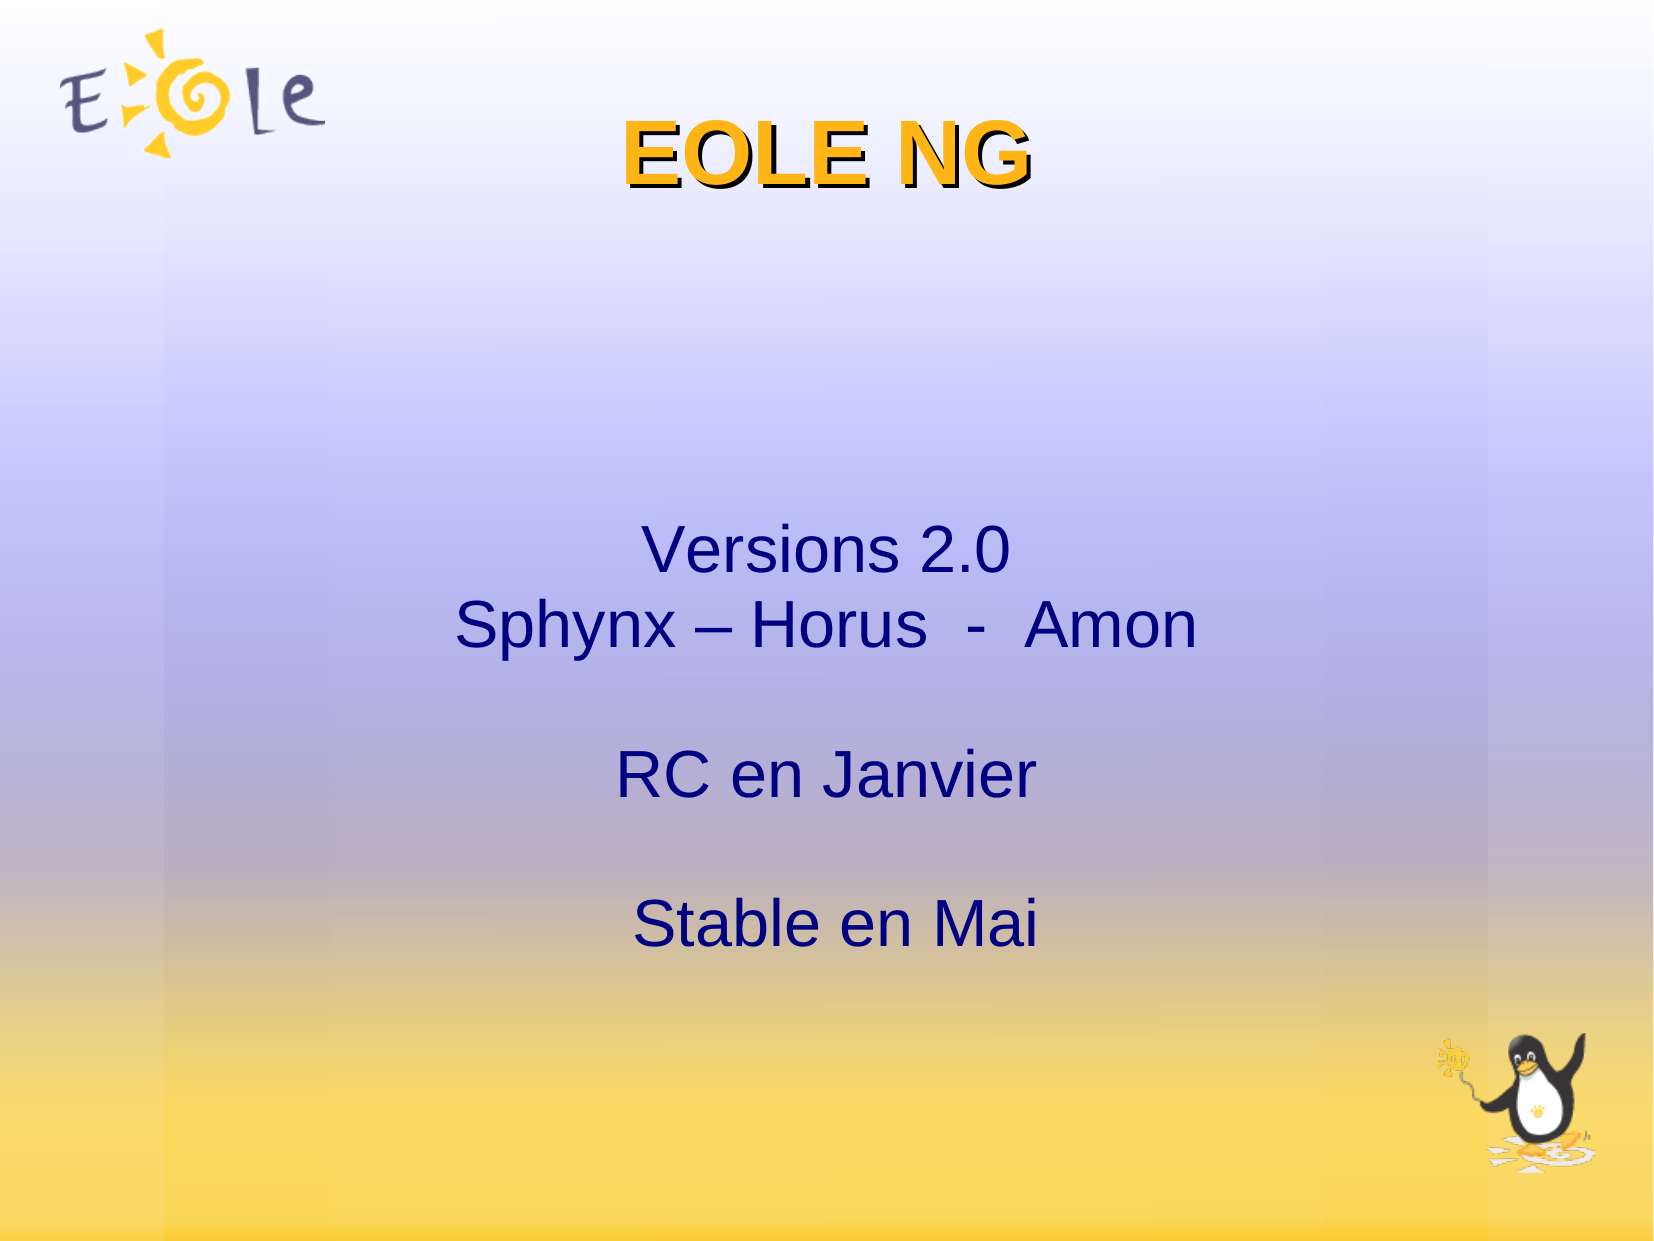

# EOLE NG
 Versions 2.0
Sphynx – Horus - Amon
RC en Janvier
 Stable en Mai